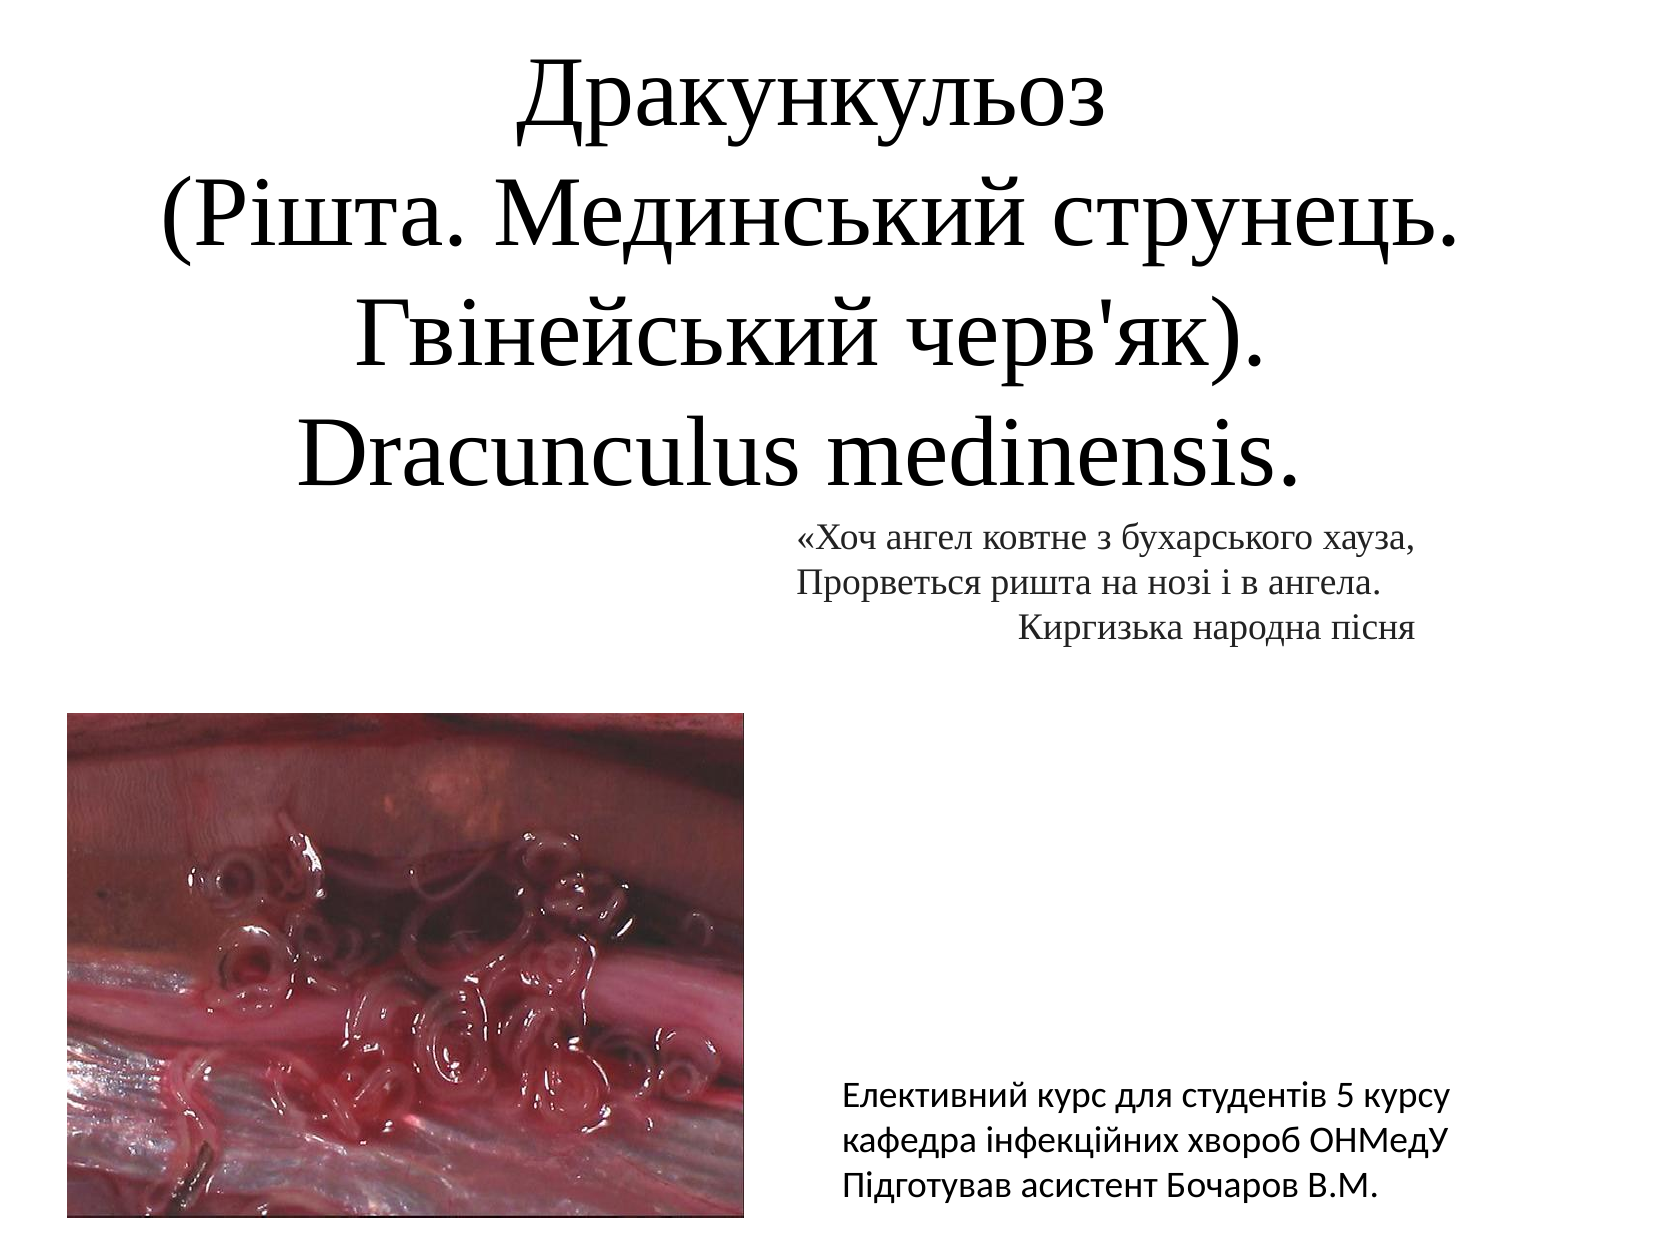

# Дракункульоз (Рішта. Мединський струнець. Гвінейський черв'як). Dracunculus medinensis.
«Хоч ангел ковтне з бухарського хауза,
Прорветься ришта на нозі і в ангела.
Киргизька народна пісня
Елективний курс для студентів 5 курсу
кафедра інфекційних хвороб ОНМедУ
Підготував асистент Бочаров В.М.